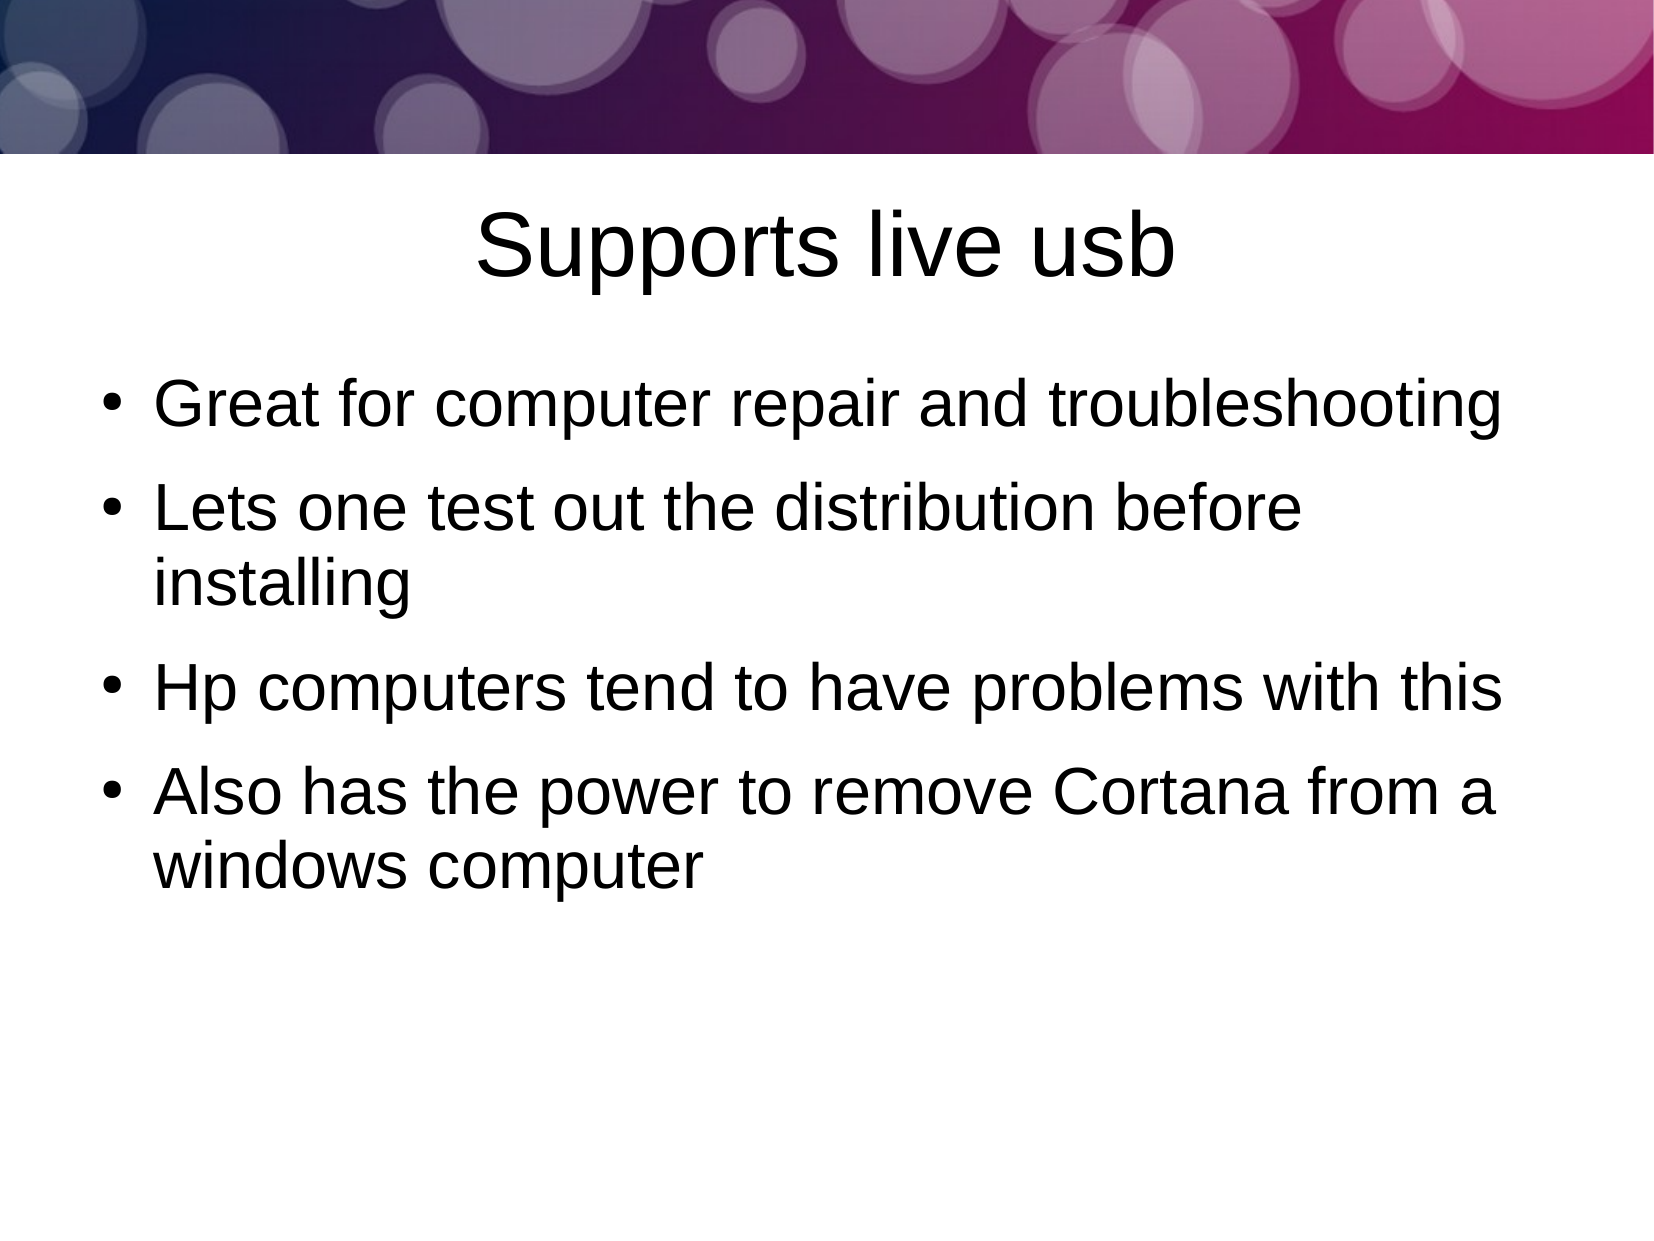

# Supports live usb
Great for computer repair and troubleshooting
Lets one test out the distribution before installing
Hp computers tend to have problems with this
Also has the power to remove Cortana from a windows computer